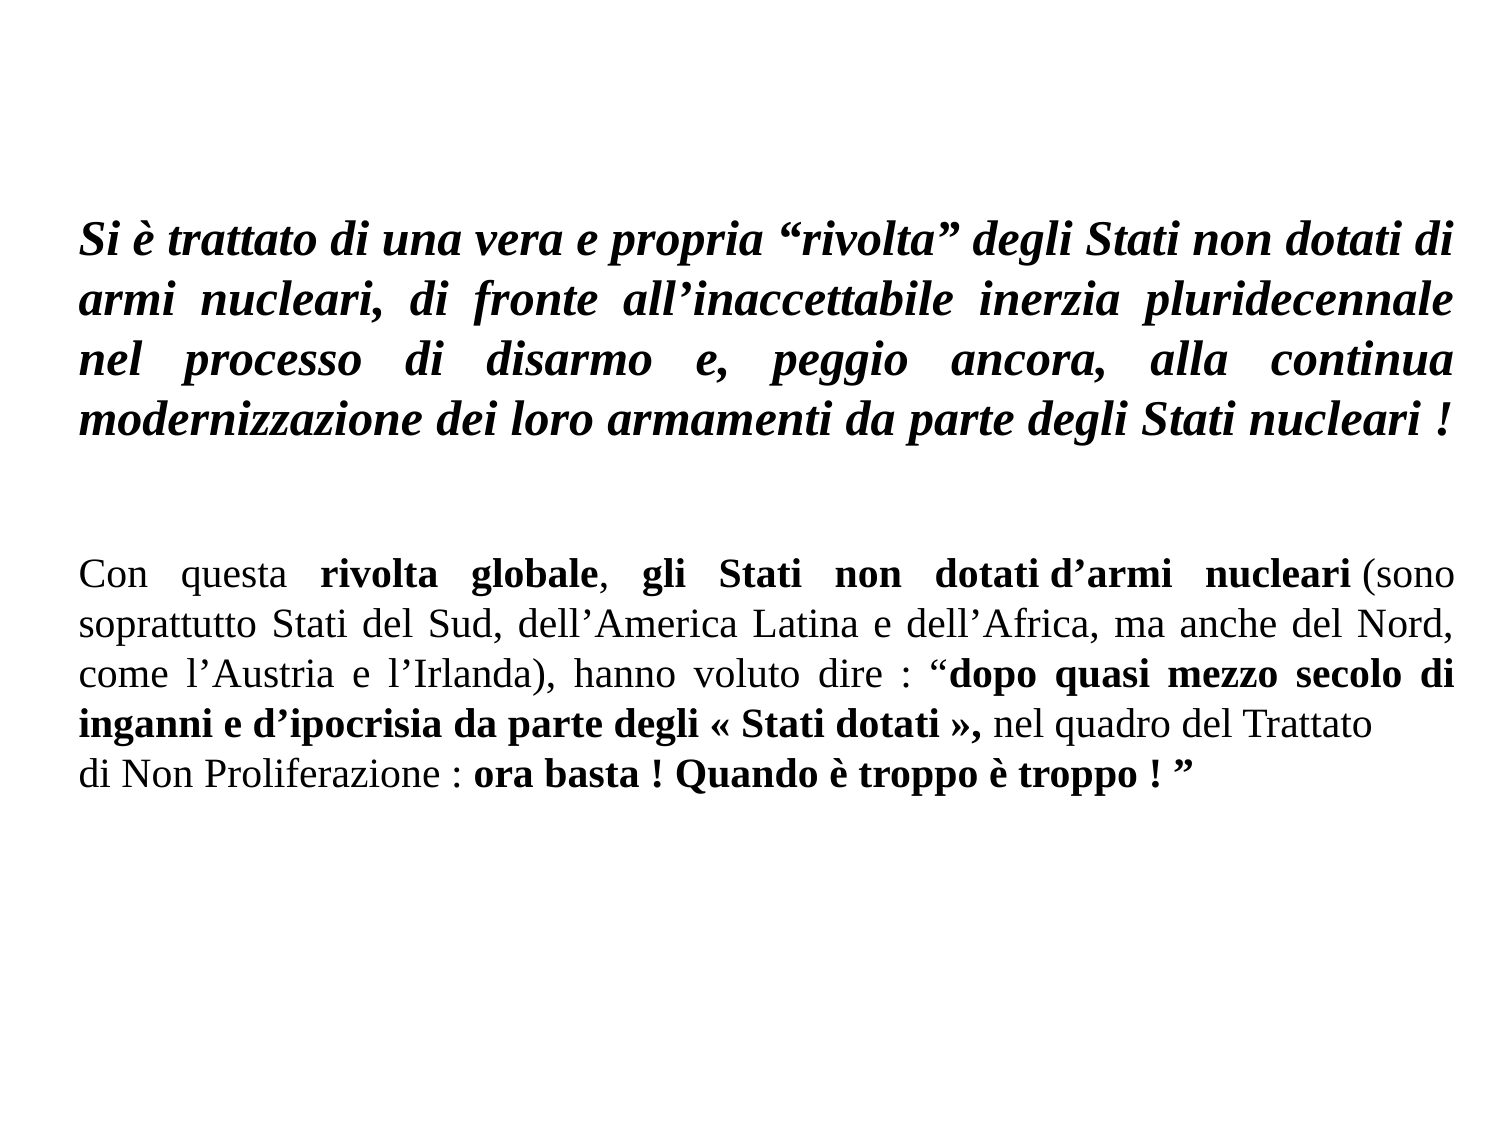

Si è trattato di una vera e propria “rivolta” degli Stati non dotati di armi nucleari, di fronte all’inaccettabile inerzia pluridecennale nel processo di disarmo e, peggio ancora, alla continua modernizzazione dei loro armamenti da parte degli Stati nucleari !
Con questa rivolta globale, gli Stati non dotati d’armi nucleari (sono soprattutto Stati del Sud, dell’America Latina e dell’Africa, ma anche del Nord, come l’Austria e l’Irlanda), hanno voluto dire : “dopo quasi mezzo secolo di inganni e d’ipocrisia da parte degli « Stati dotati », nel quadro del Trattato
di Non Proliferazione : ora basta ! Quando è troppo è troppo ! ”